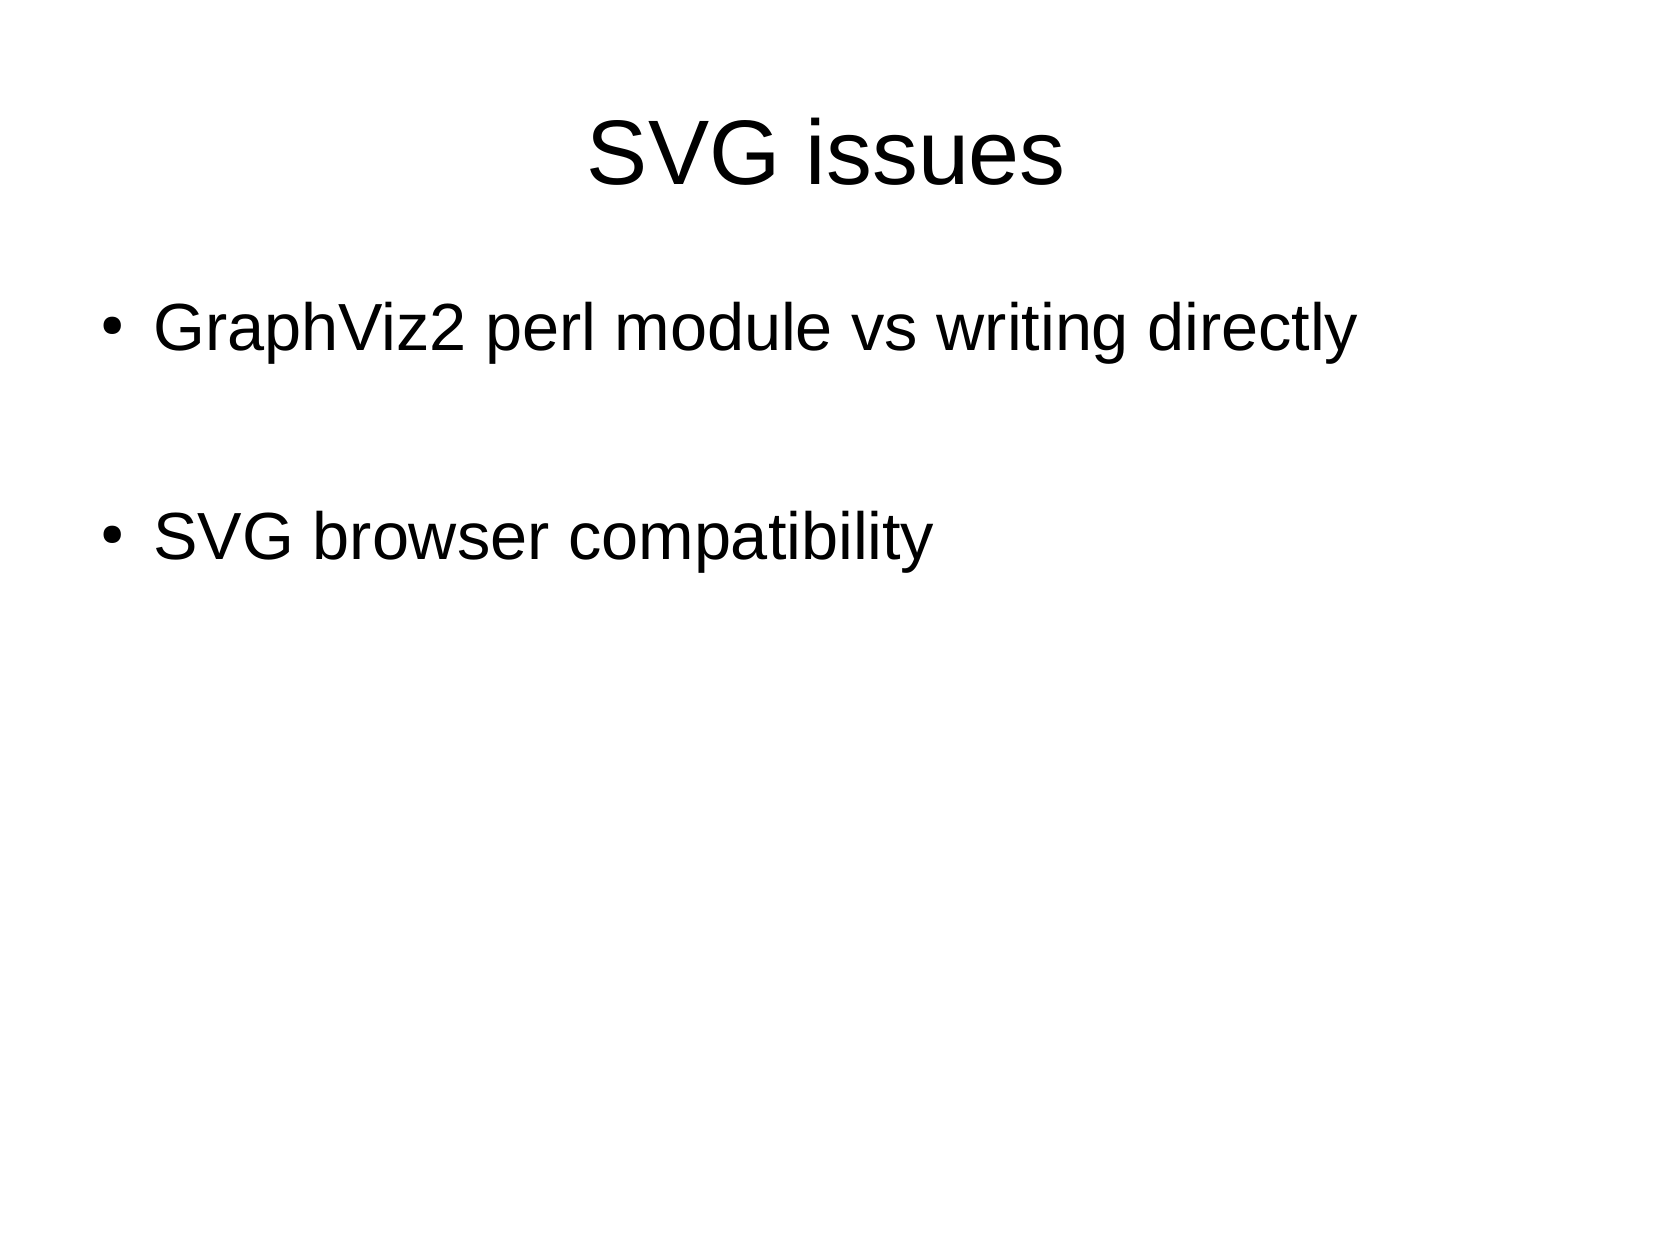

# SVG issues
GraphViz2 perl module vs writing directly
SVG browser compatibility